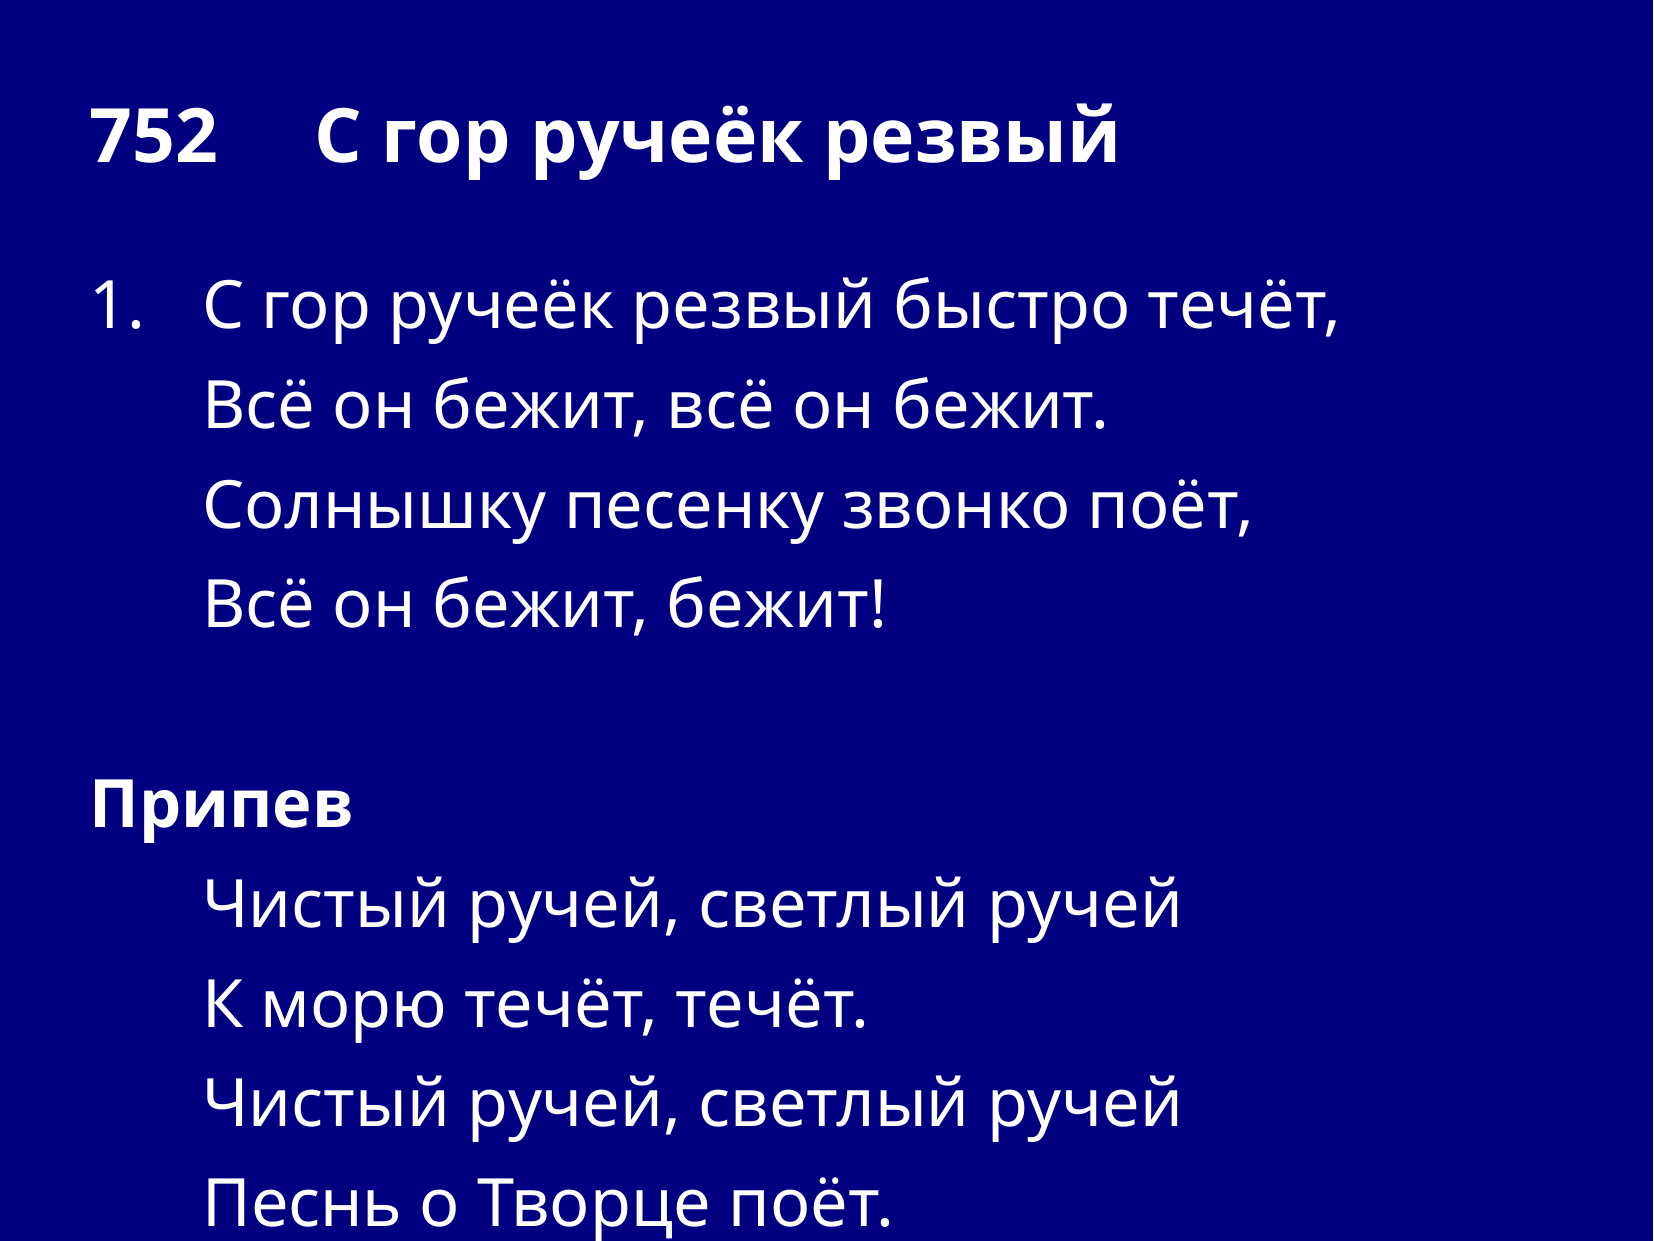

752	С гор ручеёк резвый
1.	С гор ручеёк резвый быстро течёт,
	Всё он бежит, всё он бежит.
	Солнышку песенку звонко поёт,
	Всё он бежит, бежит!
Припев
	Чистый ручей, светлый ручей
	К морю течёт, течёт.
	Чистый ручей, светлый ручей
	Песнь о Творце поёт.